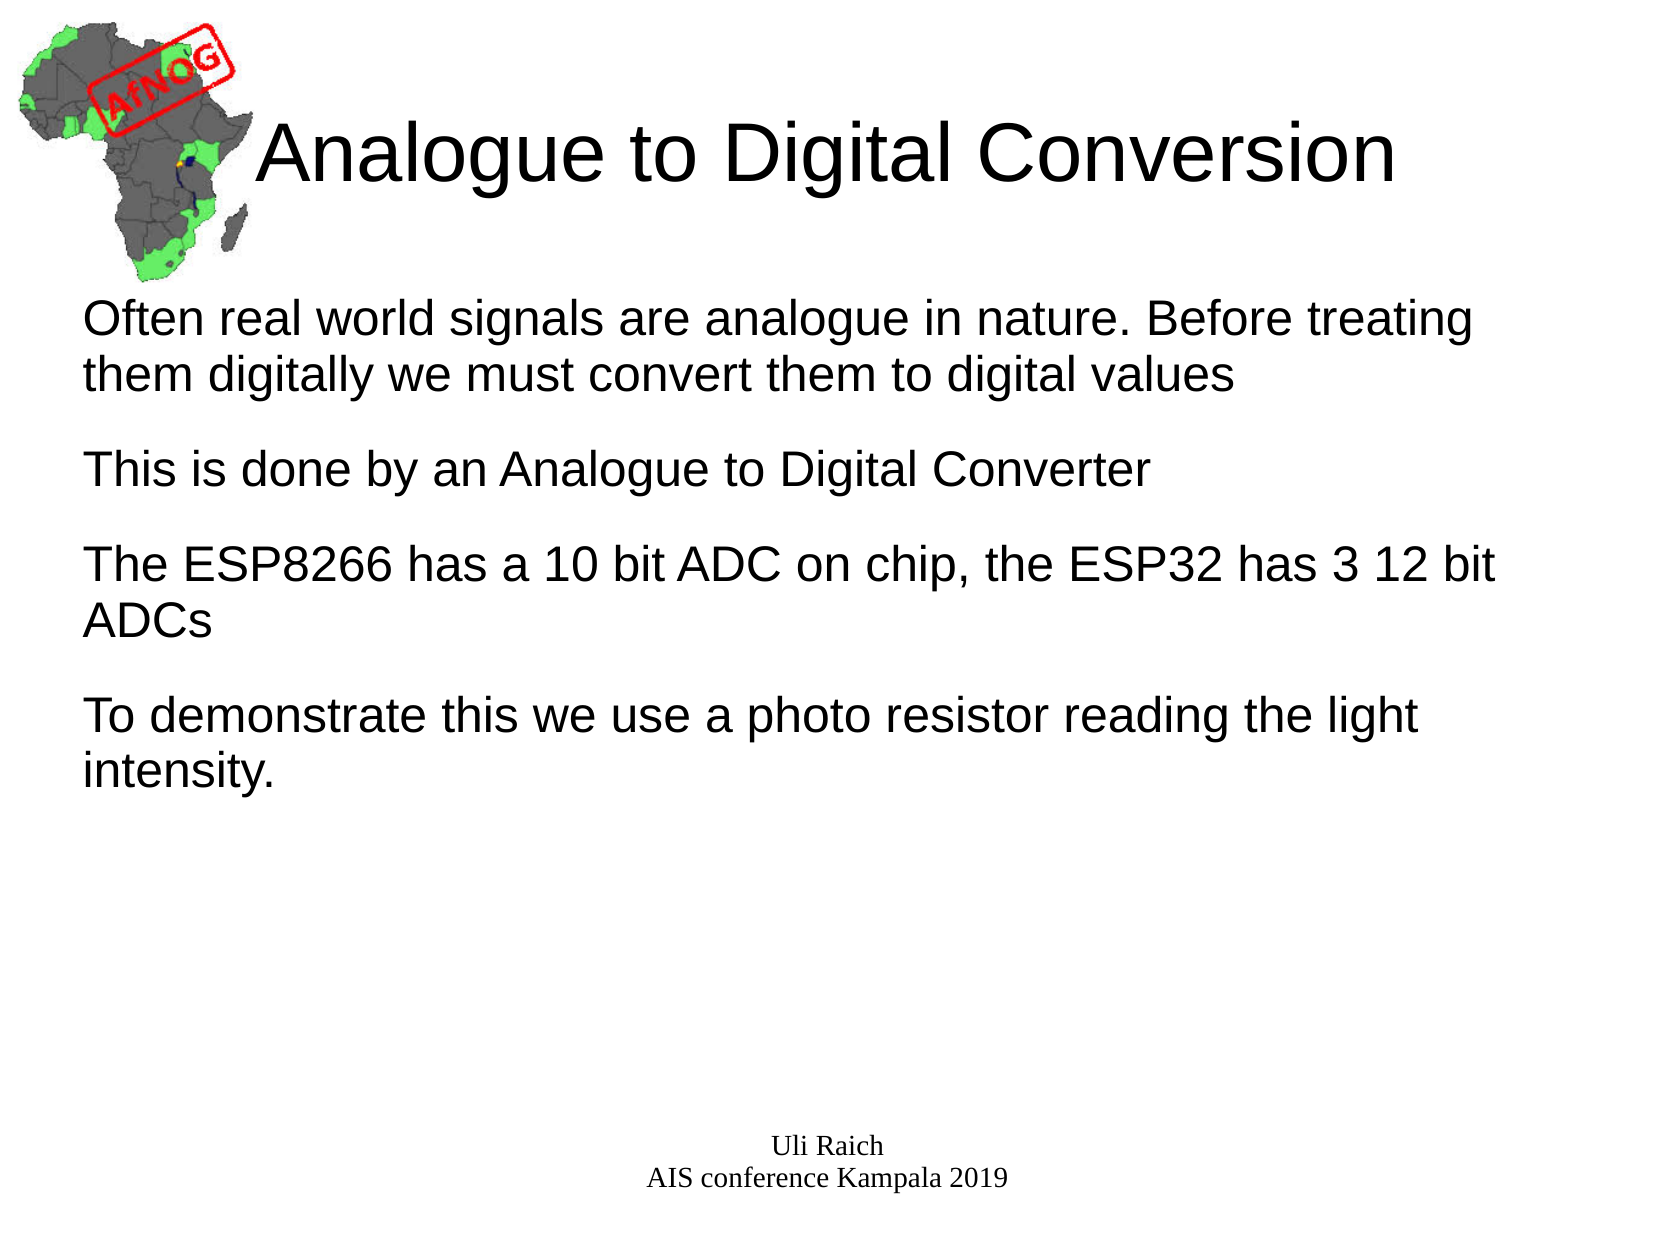

# Analogue to Digital Conversion
Often real world signals are analogue in nature. Before treating them digitally we must convert them to digital values
This is done by an Analogue to Digital Converter
The ESP8266 has a 10 bit ADC on chip, the ESP32 has 3 12 bit ADCs
To demonstrate this we use a photo resistor reading the light intensity.